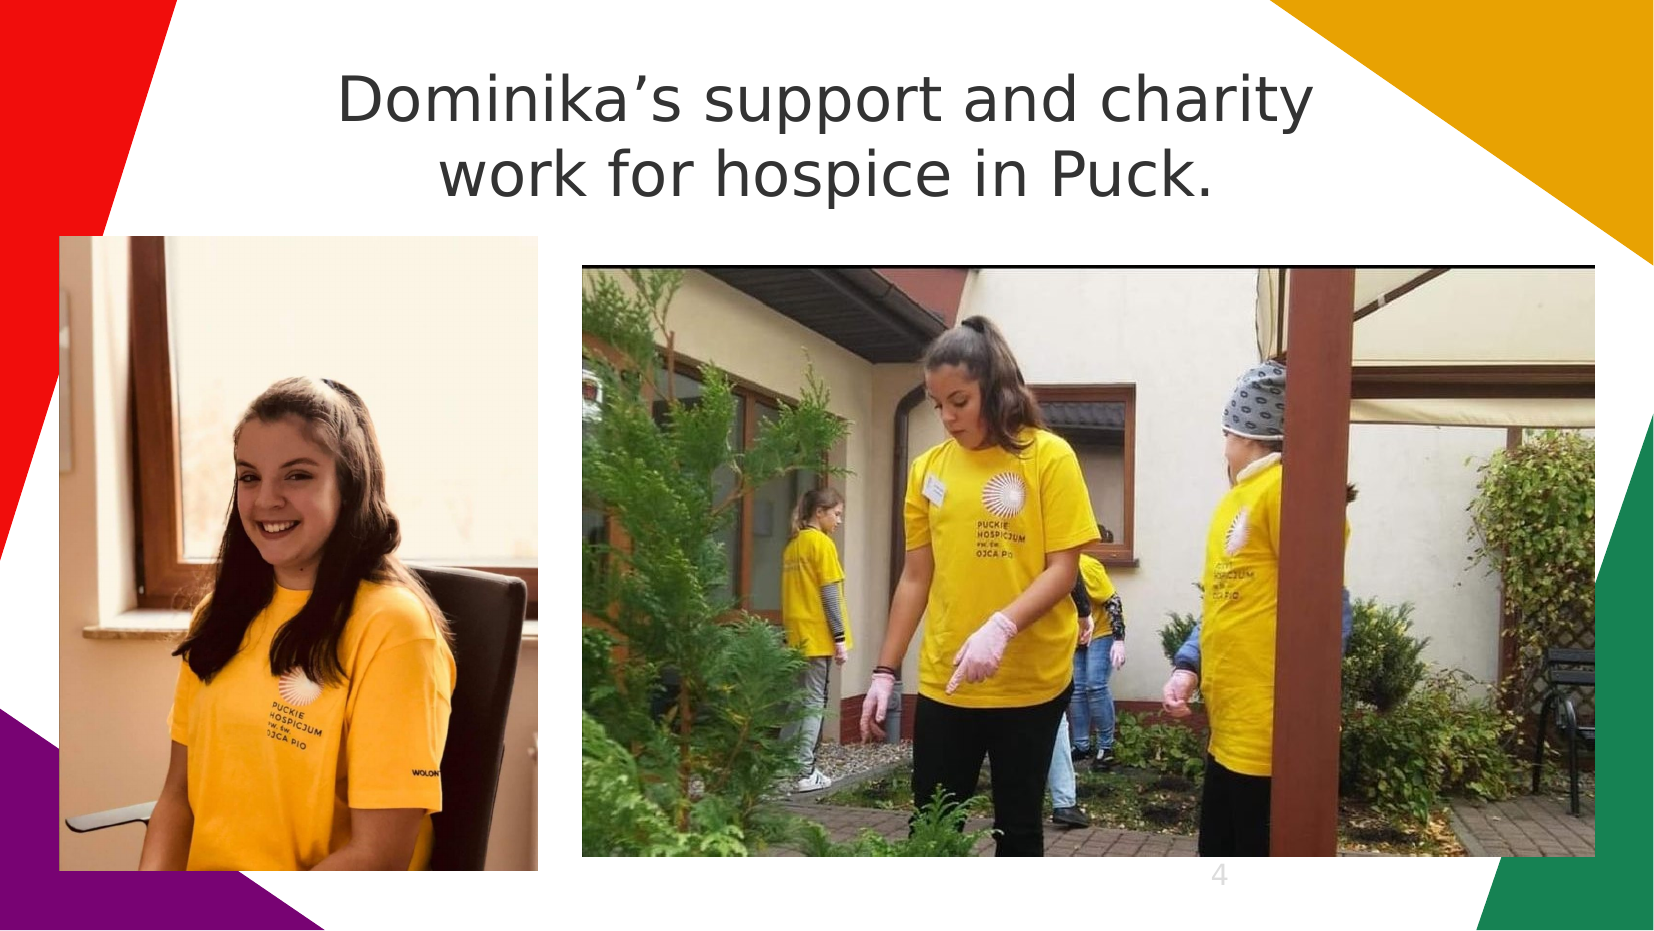

# Dominika’s support and charity work for hospice in Puck.